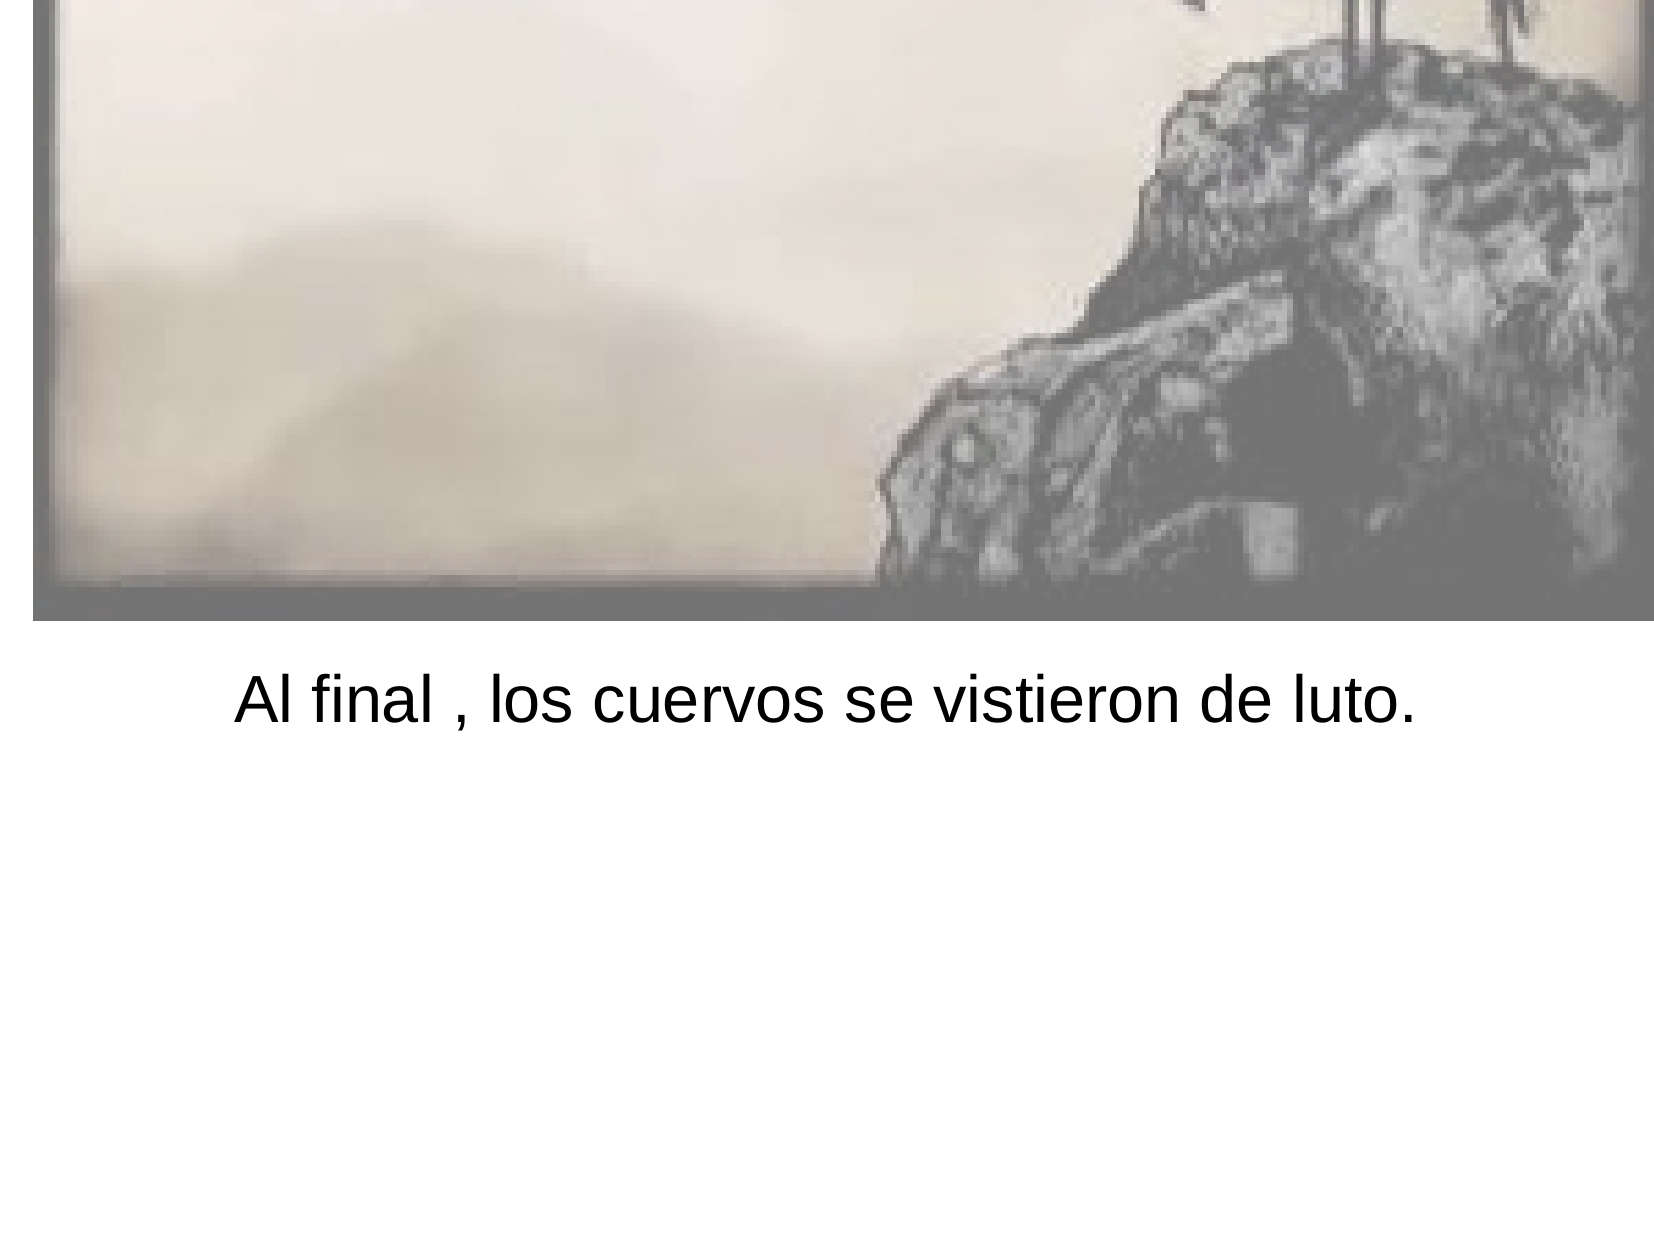

Al final , los cuervos se vistieron de luto.